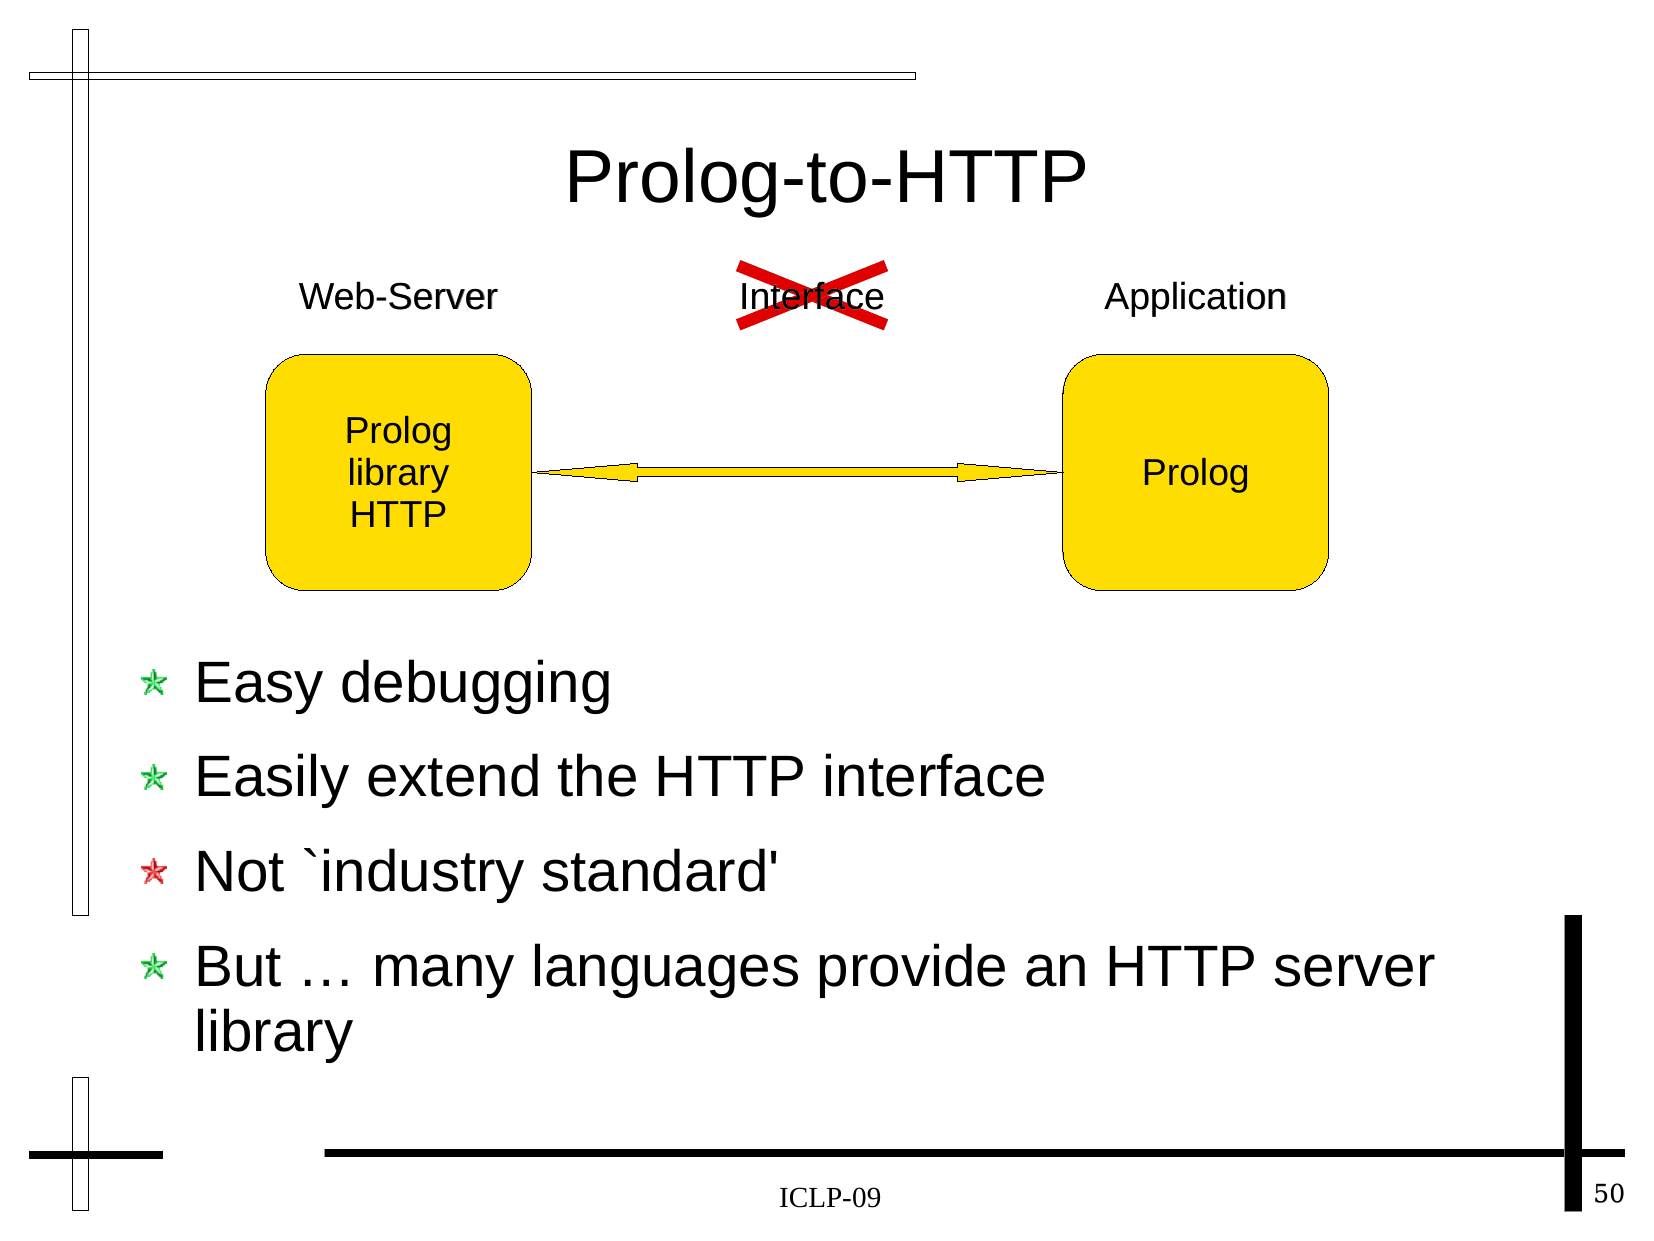

# Prolog-to-HTTP
Web-Server
Interface
Application
Prolog
library
HTTP
Prolog
Easy debugging
Easily extend the HTTP interface
Not `industry standard'
But … many languages provide an HTTP server library